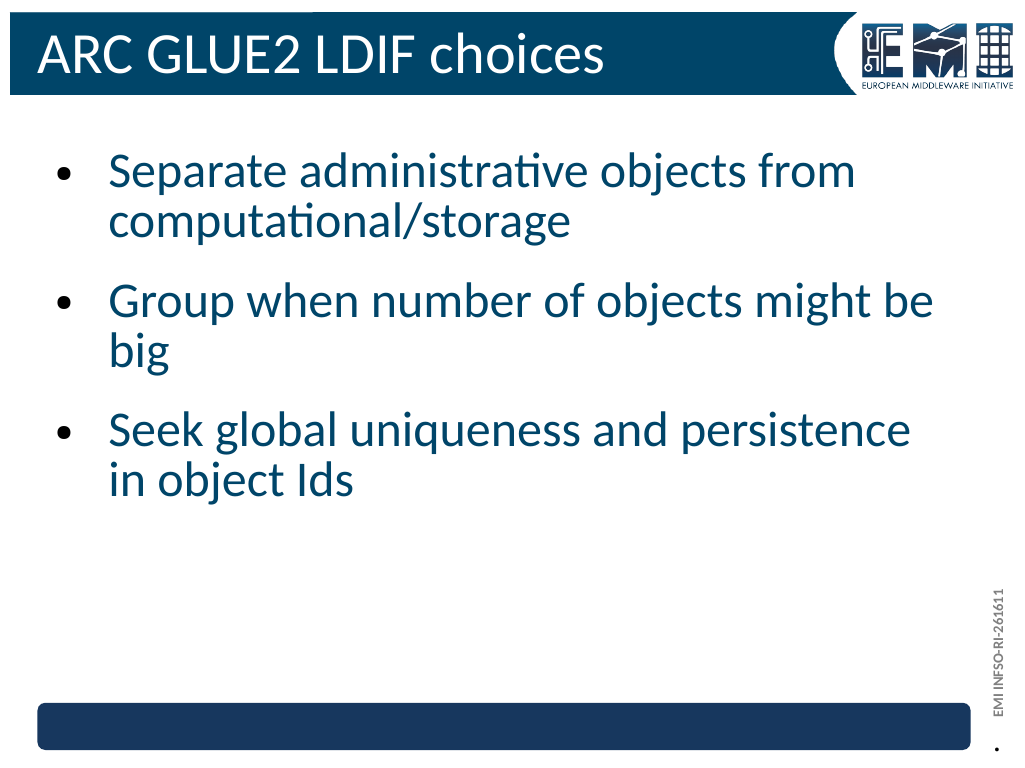

# ARC GLUE2 LDIF choices
Separate administrative objects from computational/storage
Group when number of objects might be big
Seek global uniqueness and persistence in object Ids